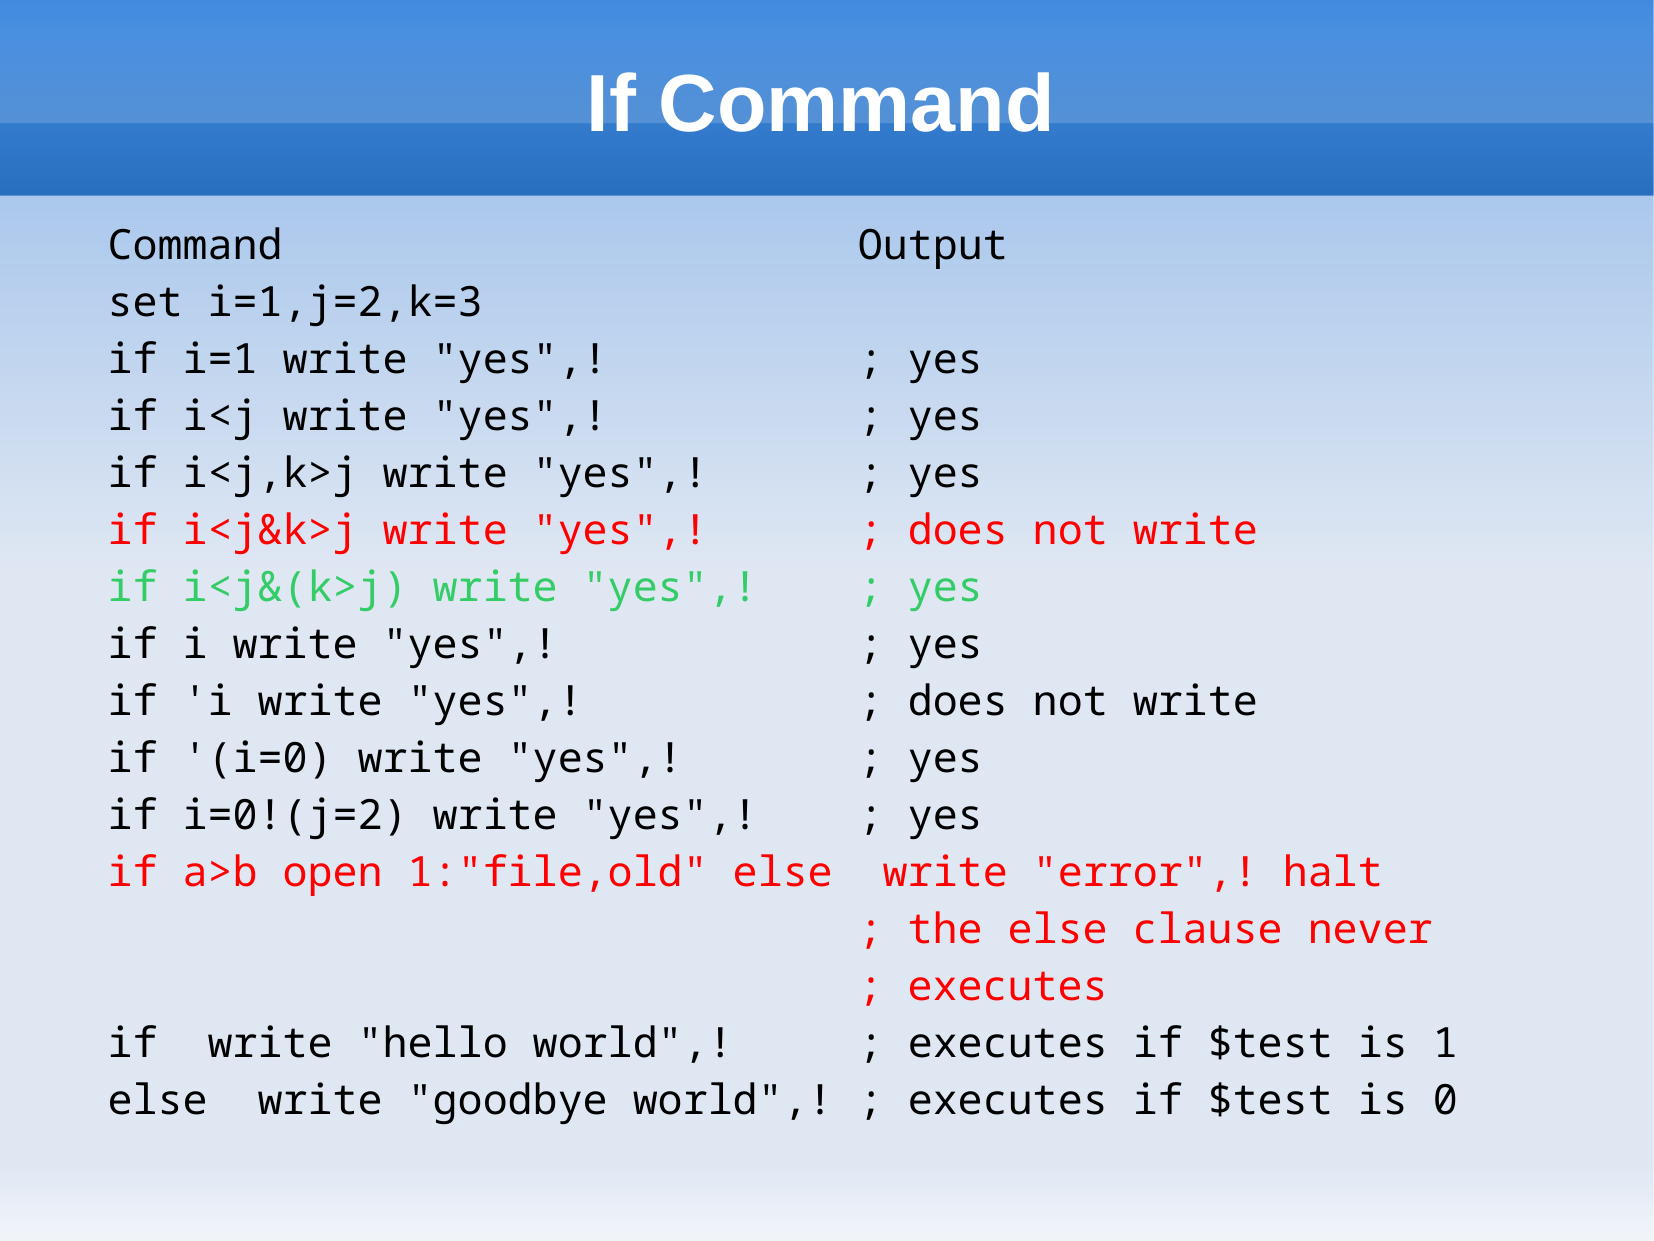

# If Command
 Command								 Output
 set i=1,j=2,k=3
 if i=1 write "yes",! ; yes
 if i<j write "yes",! ; yes
 if i<j,k>j write "yes",! ; yes
 if i<j&k>j write "yes",! ; does not write
 if i<j&(k>j) write "yes",! ; yes
 if i write "yes",! ; yes
 if 'i write "yes",! ; does not write
 if '(i=0) write "yes",! ; yes
 if i=0!(j=2) write "yes",! ; yes
 if a>b open 1:"file,old" else write "error",! halt
 ; the else clause never
 ; executes
 if write "hello world",! ; executes if $test is 1
 else write "goodbye world",! ; executes if $test is 0